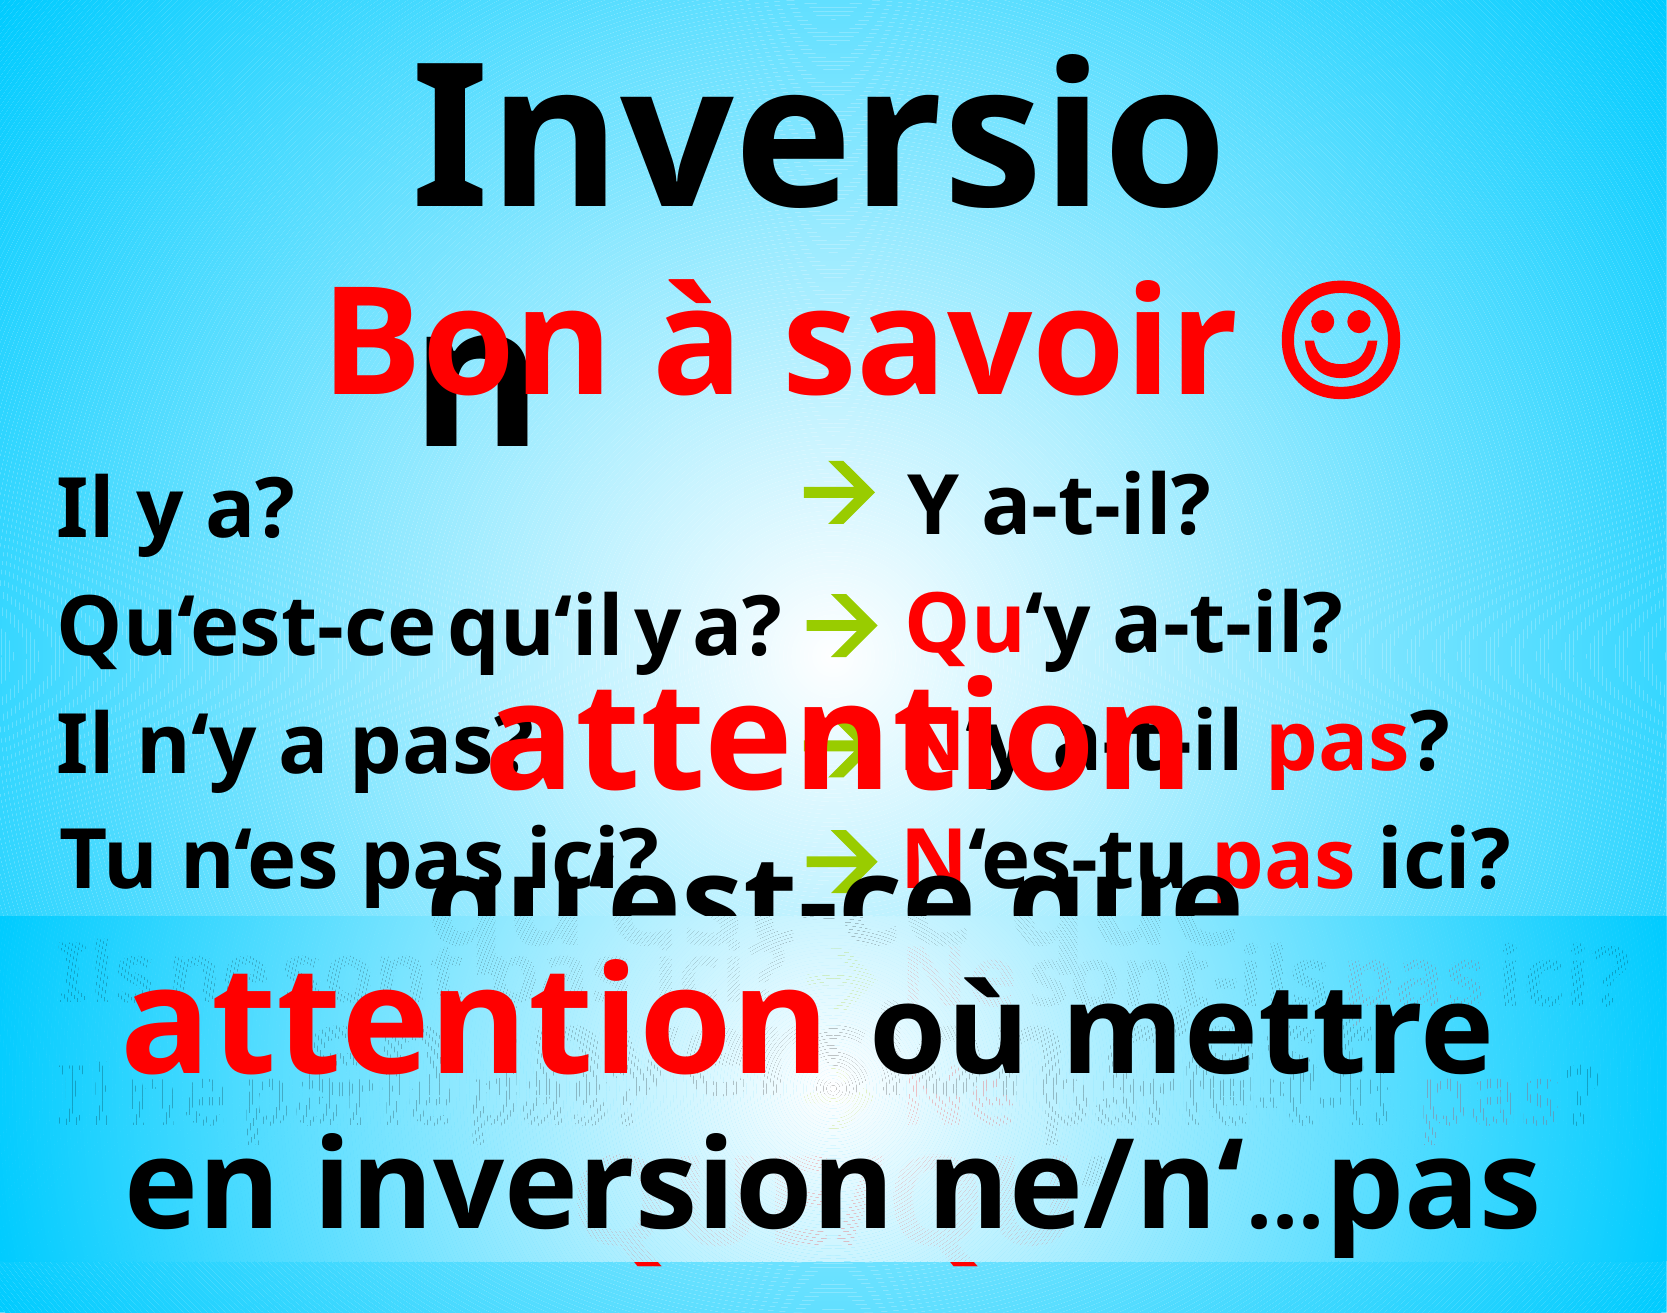

Inversion
Bon à savoir 

Y a-t-il?
Il y a?
Qu‘y a-t-il?
Qu‘est-ce qu‘il y a?

attention
qu‘est-ce que
en inversion c‘est QUE/QU‘
N‘y a-t-il pas?
Il n‘y a pas?

N‘es-tu pas ici?
Tu n‘es pas ici?

Ils ne sont pas ici?
attention où mettre
en inversion ne/n‘...pas
Ne sont-ils pas ici?

Il ne parle pas?
Ne parle-t-il pas?
